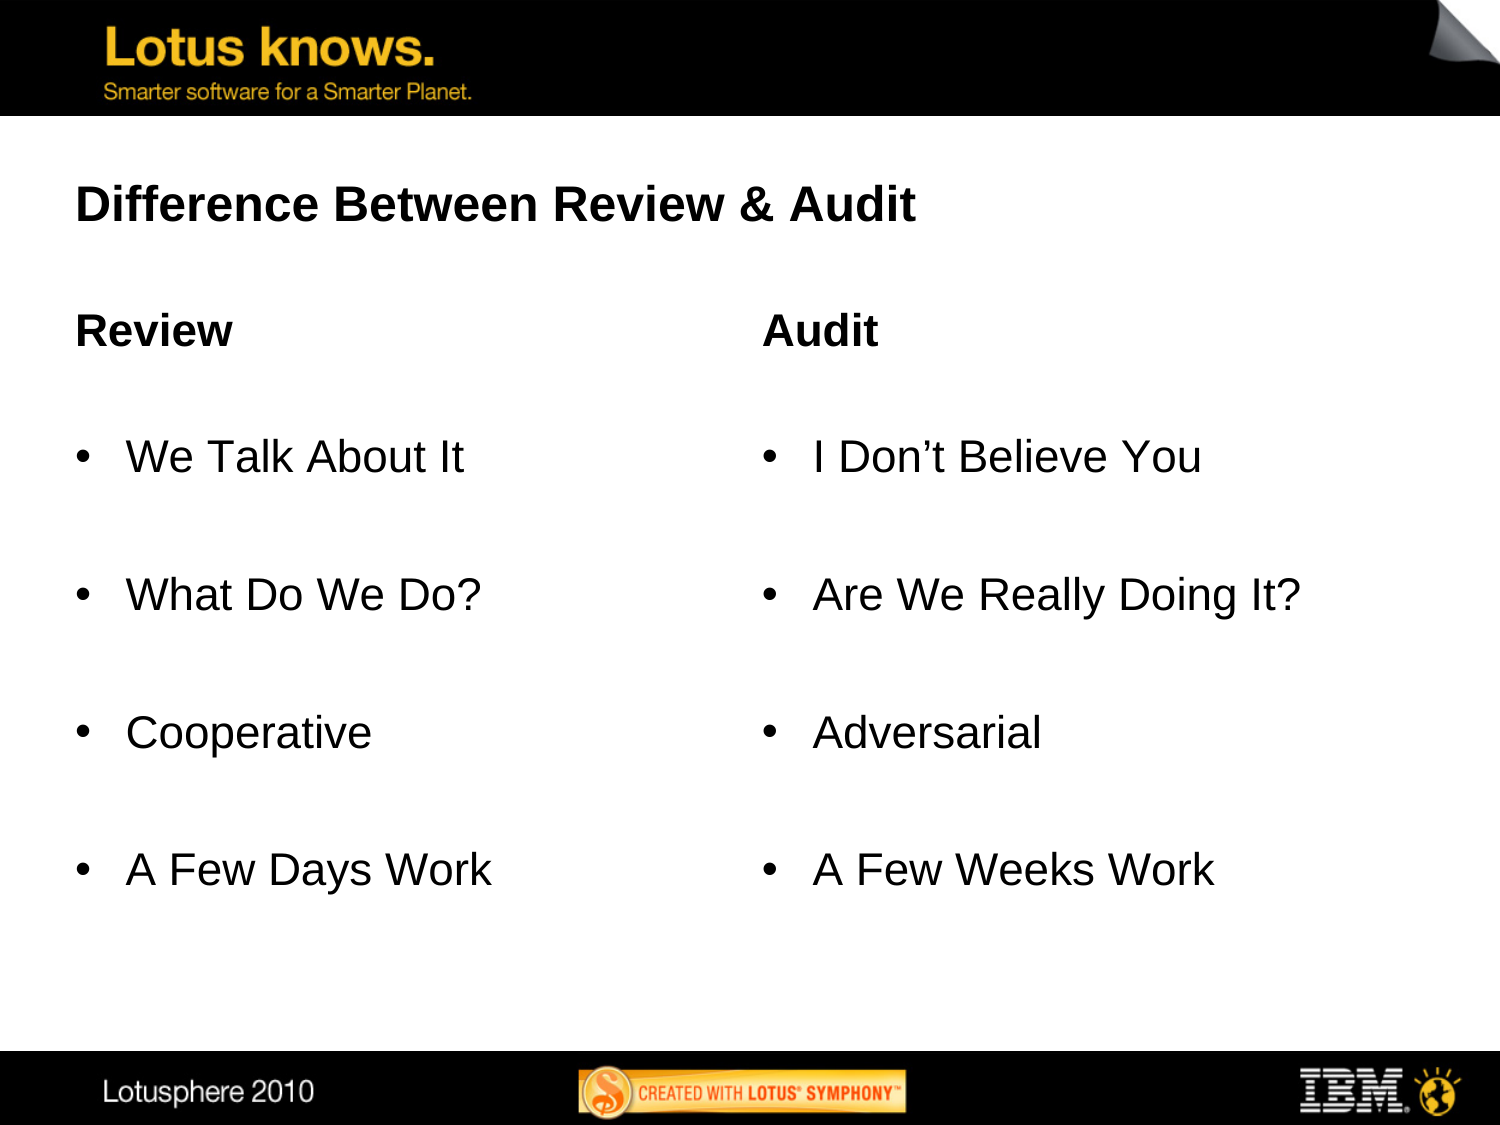

# Difference Between Review & Audit
Review
Audit
We Talk About It
What Do We Do?
Cooperative
A Few Days Work
I Don’t Believe You
Are We Really Doing It?
Adversarial
A Few Weeks Work